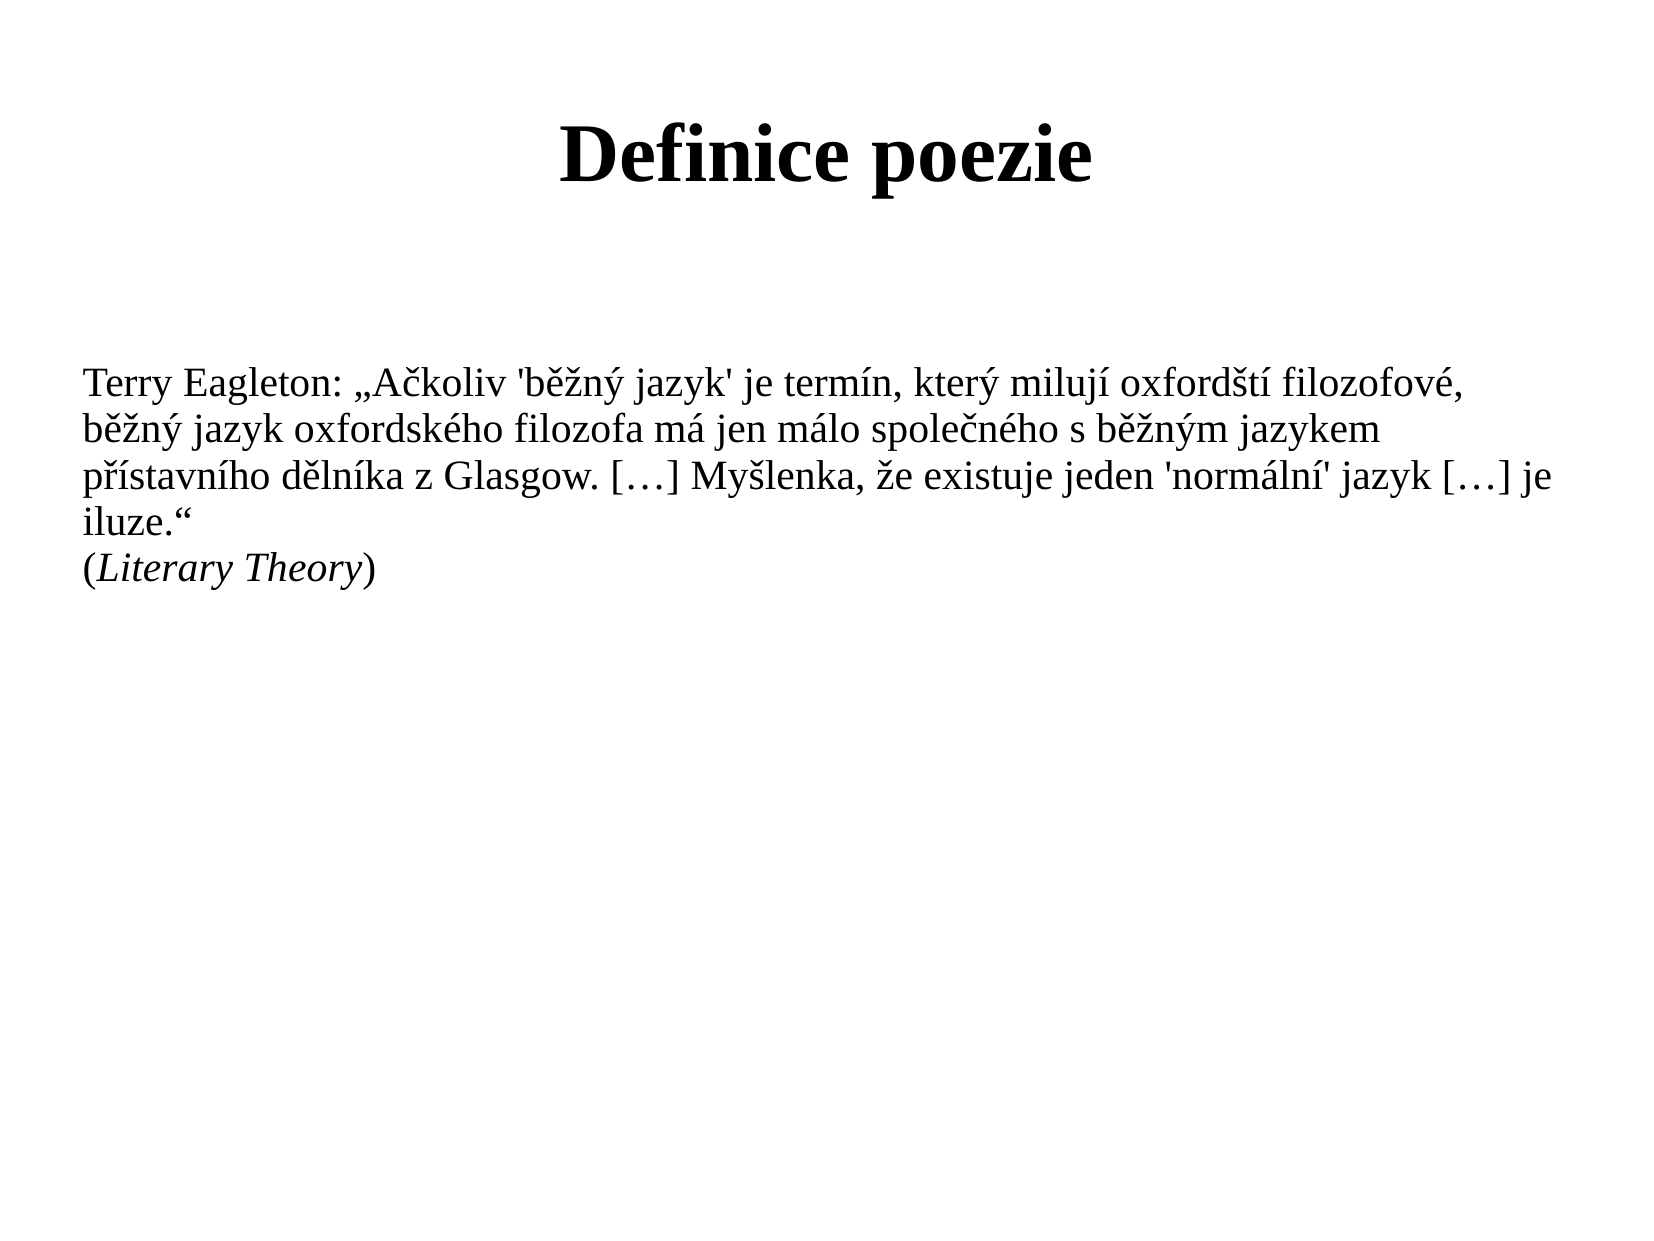

# Definice poezie
Terry Eagleton: „Ačkoliv 'běžný jazyk' je termín, který milují oxfordští filozofové, běžný jazyk oxfordského filozofa má jen málo společného s běžným jazykem přístavního dělníka z Glasgow. […] Myšlenka, že existuje jeden 'normální' jazyk […] je iluze.“
(Literary Theory)